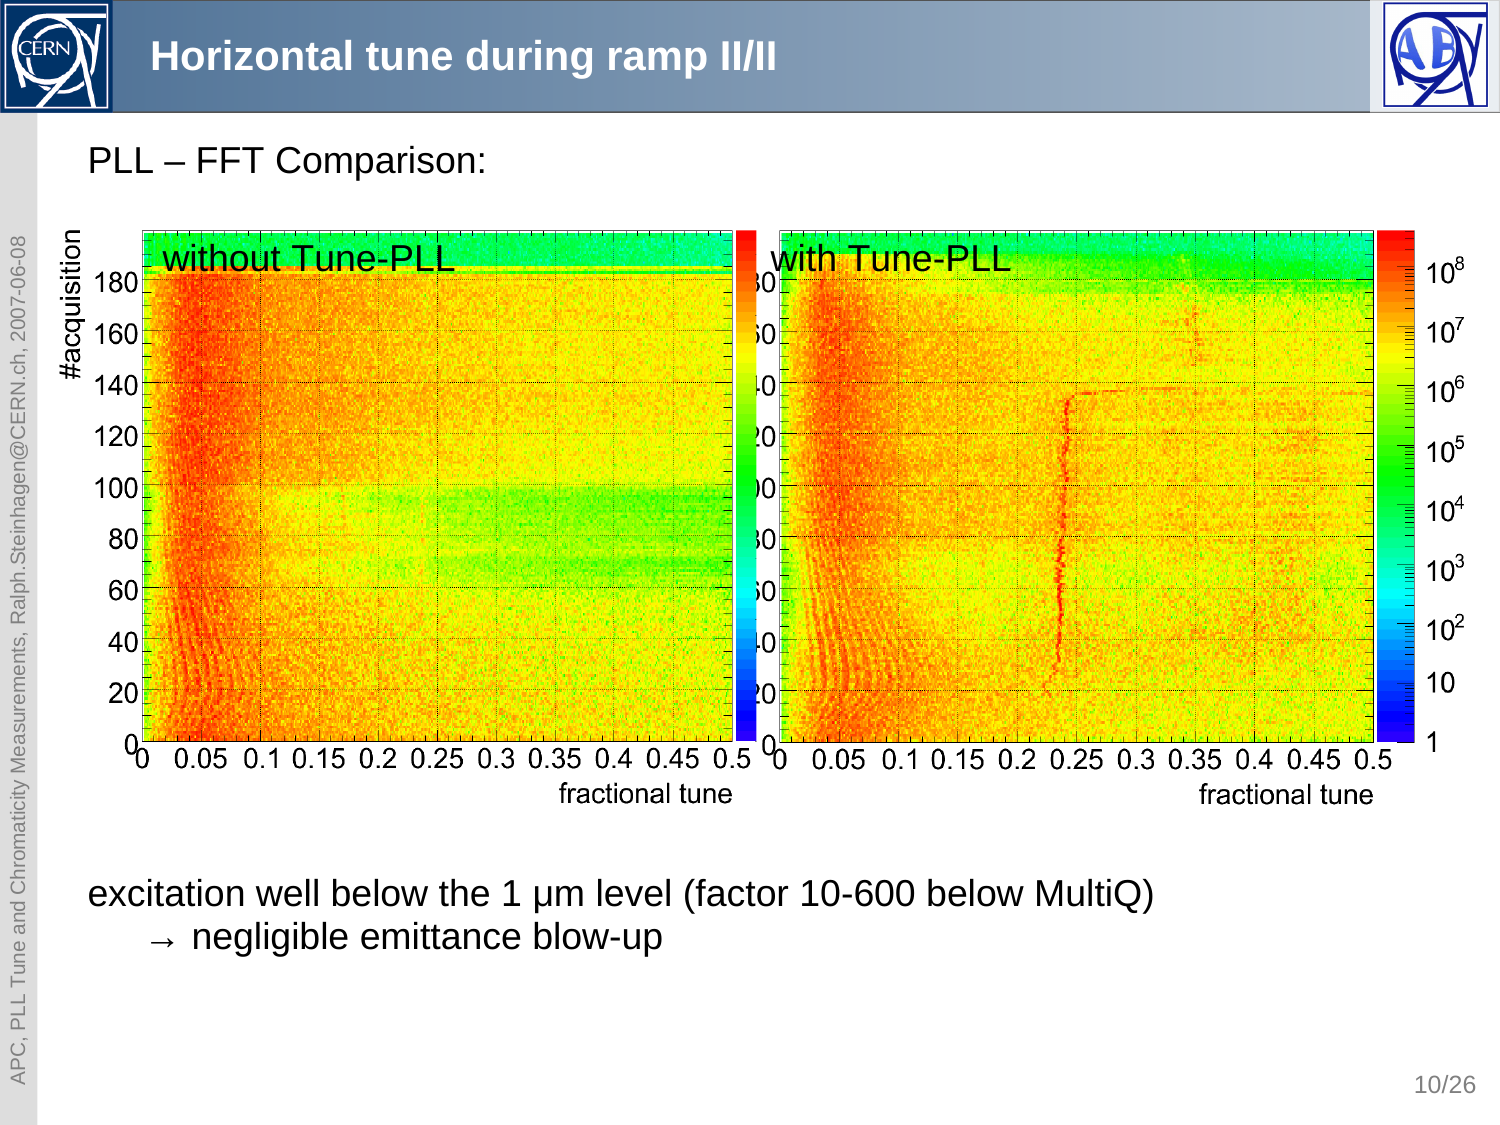

# Horizontal tune during ramp II/II
PLL – FFT Comparison:
excitation well below the 1 μm level (factor 10-600 below MultiQ) 		→ negligible emittance blow-up
without Tune-PLL
with Tune-PLL